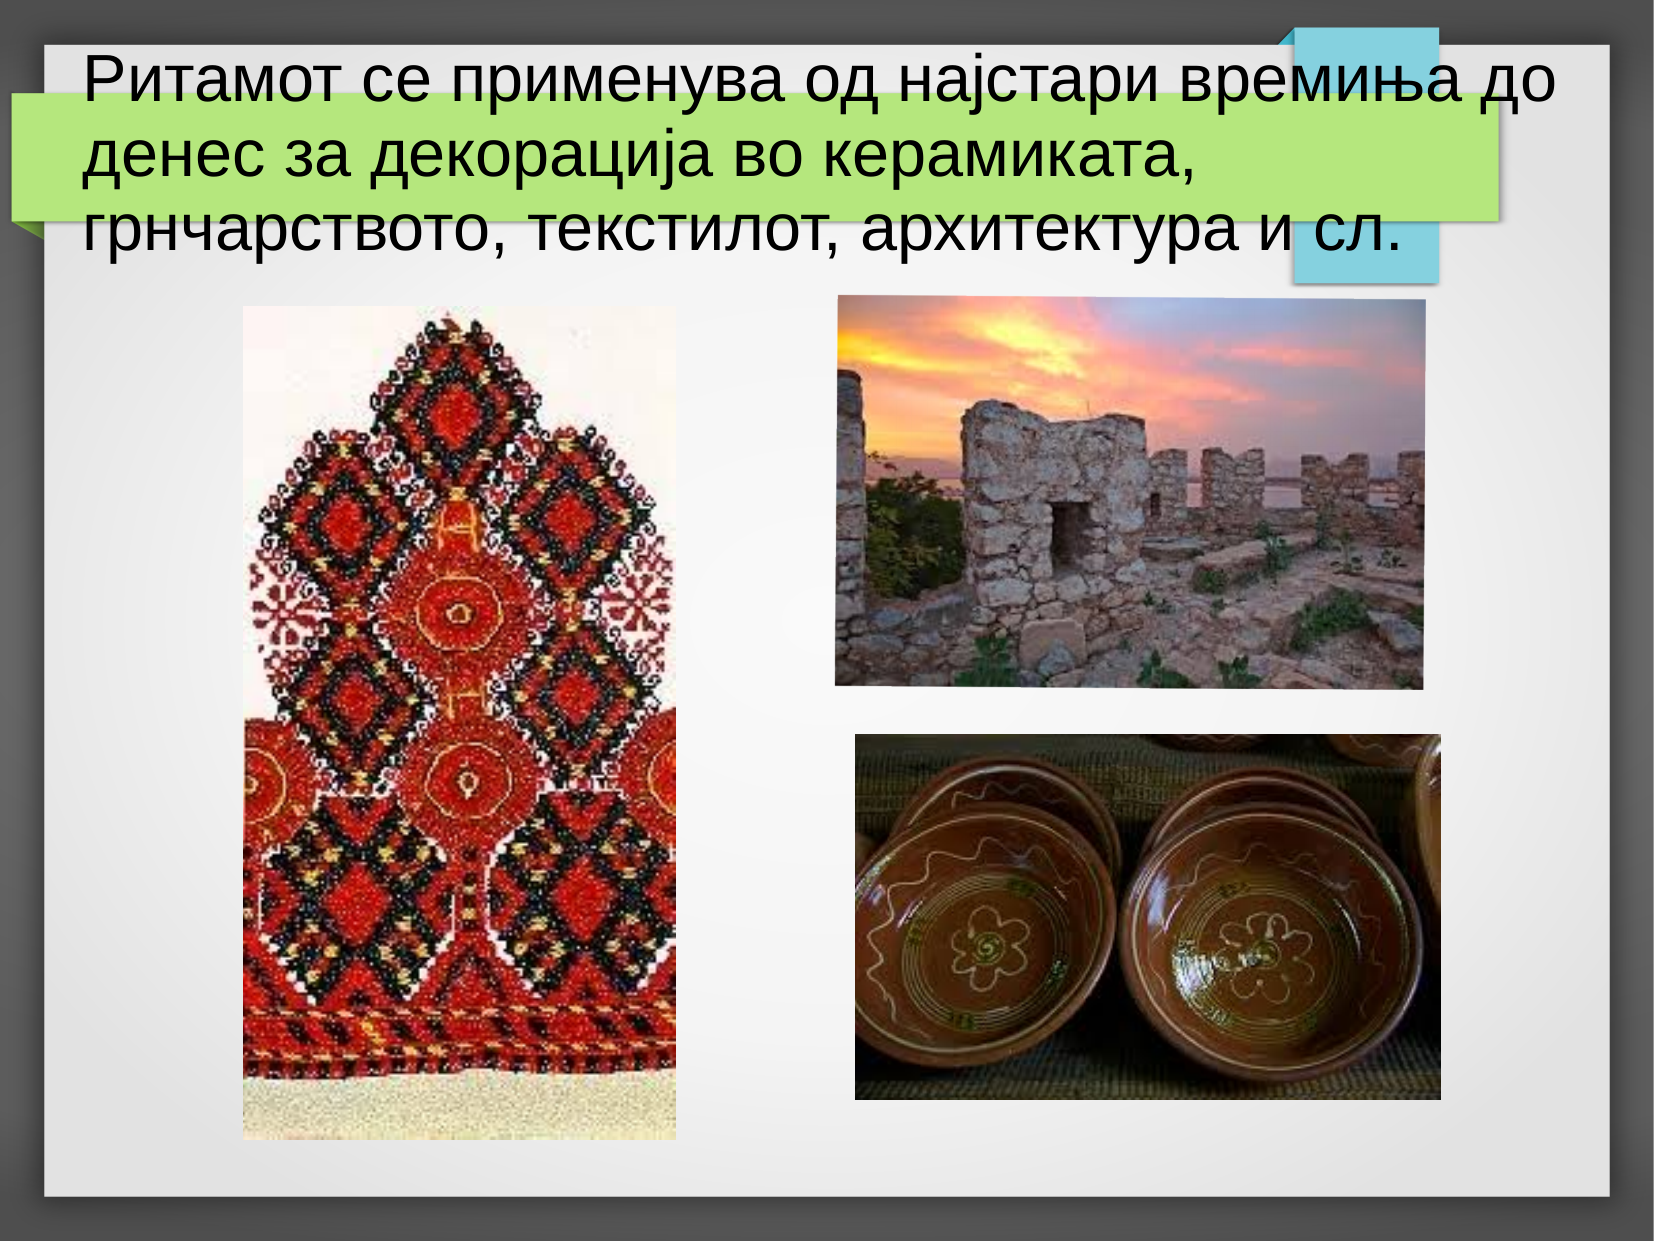

# Ритамот се применува од најстари времиња до денес за декорација во керамиката, грнчарството, текстилот, архитектура и сл.